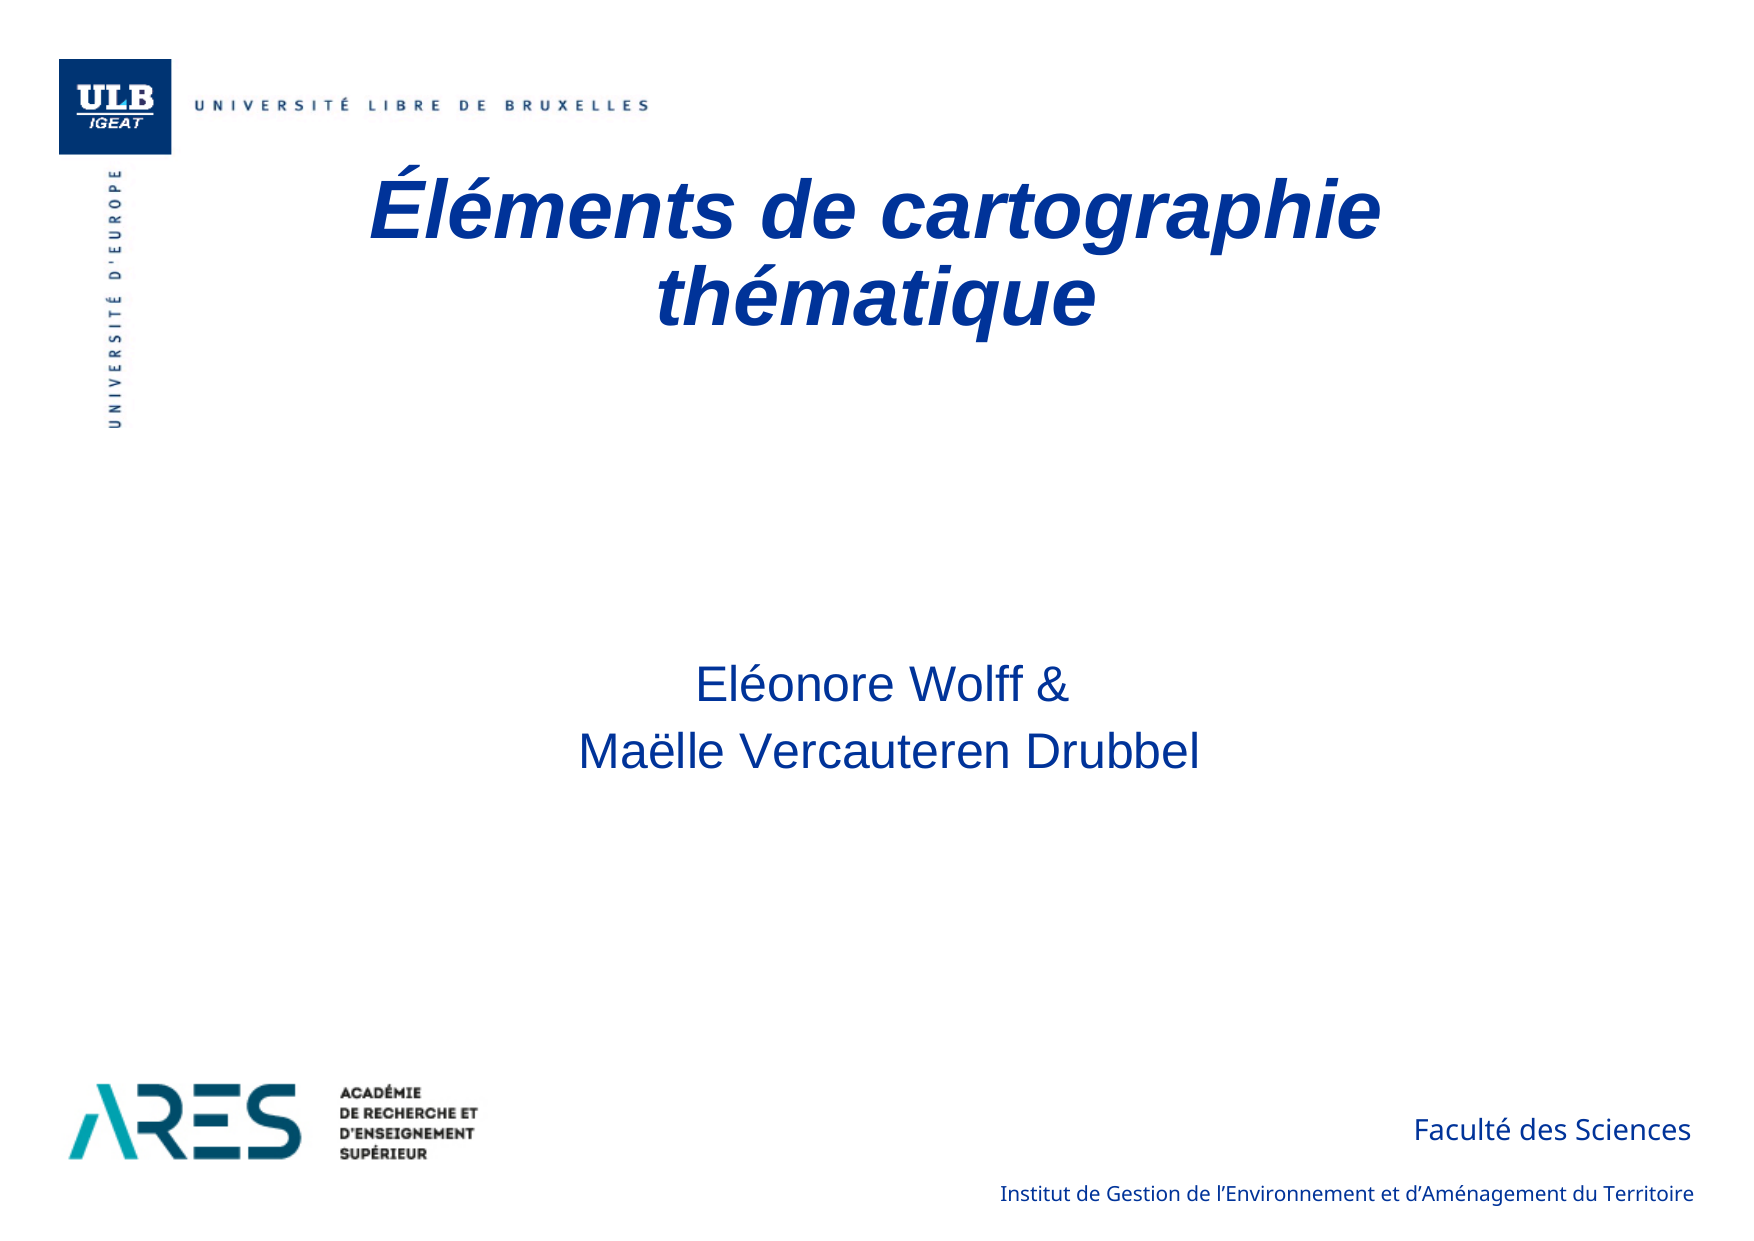

# Éléments de cartographie thématique
Eléonore Wolff &
Maëlle Vercauteren Drubbel
Faculté des Sciences
Institut de Gestion de l’Environnement et d’Aménagement du Territoire